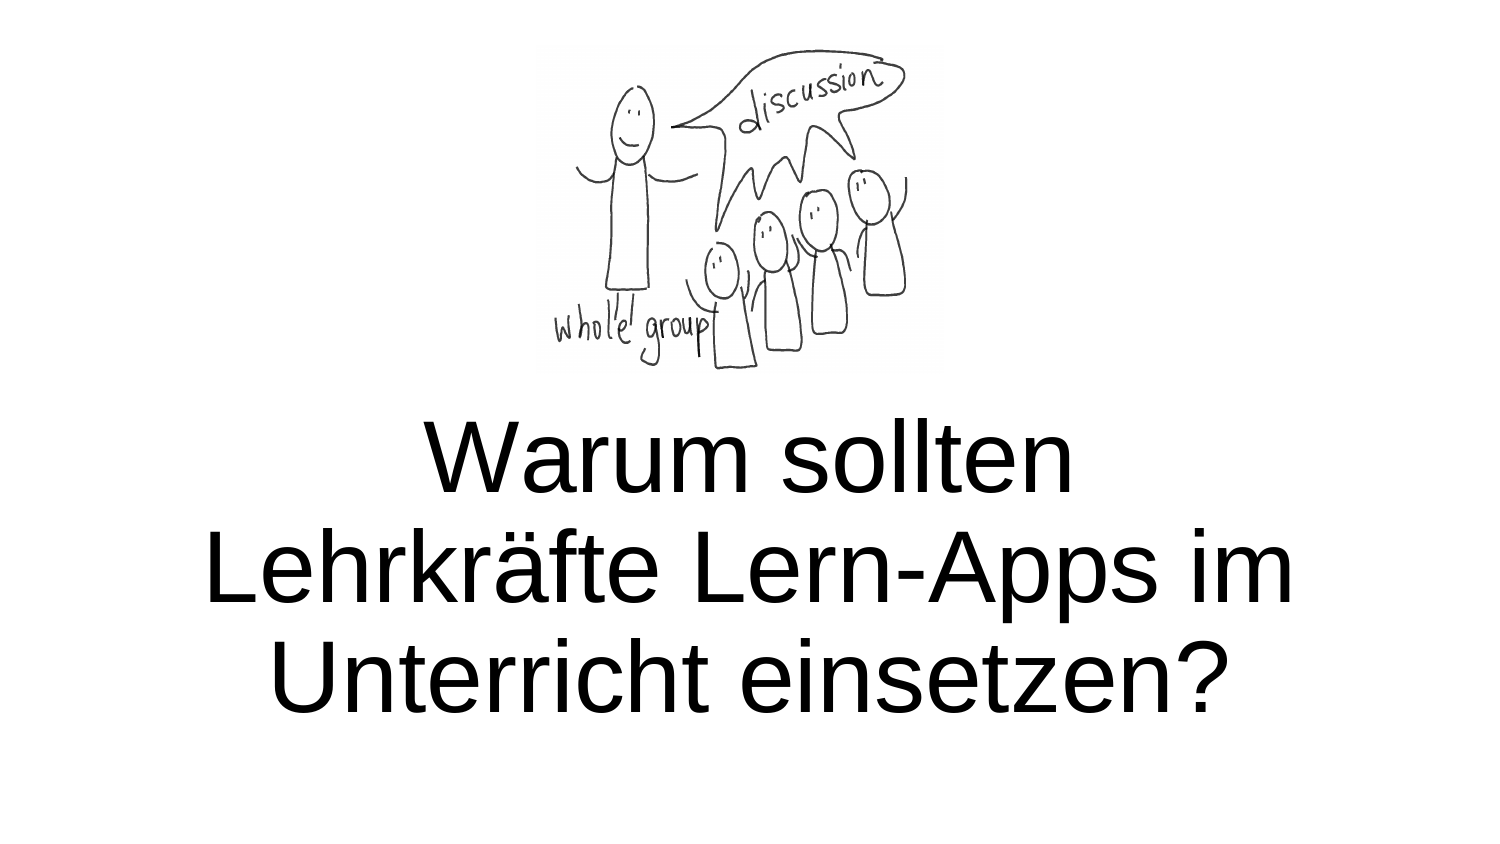

# Warum sollten Lehrkräfte Lern-Apps im Unterricht einsetzen?